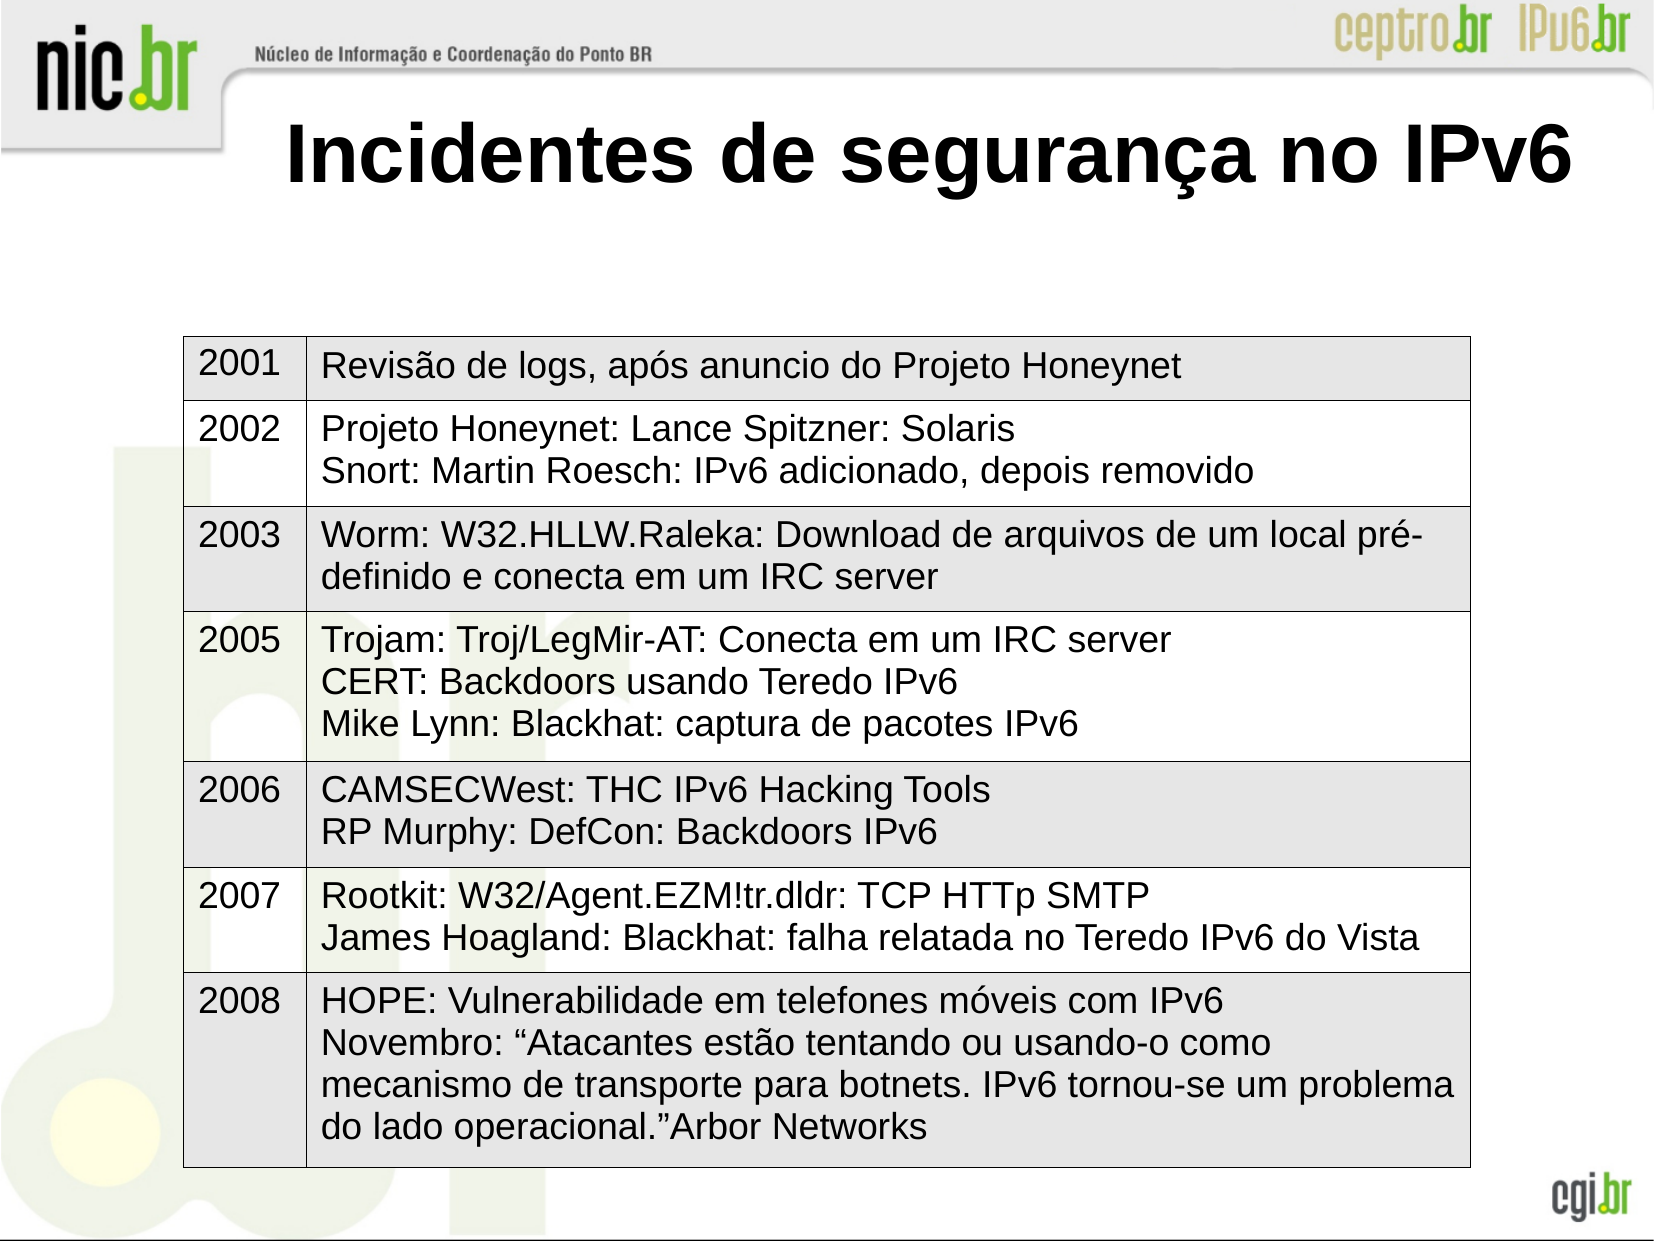

Incidentes de segurança no IPv6
| 2001 | Revisão de logs, após anuncio do Projeto Honeynet |
| --- | --- |
| 2002 | Projeto Honeynet: Lance Spitzner: Solaris Snort: Martin Roesch: IPv6 adicionado, depois removido |
| 2003 | Worm: W32.HLLW.Raleka: Download de arquivos de um local pré-definido e conecta em um IRC server |
| 2005 | Trojam: Troj/LegMir-AT: Conecta em um IRC server CERT: Backdoors usando Teredo IPv6 Mike Lynn: Blackhat: captura de pacotes IPv6 |
| 2006 | CAMSECWest: THC IPv6 Hacking Tools RP Murphy: DefCon: Backdoors IPv6 |
| 2007 | Rootkit: W32/Agent.EZM!tr.dldr: TCP HTTp SMTP James Hoagland: Blackhat: falha relatada no Teredo IPv6 do Vista |
| 2008 | HOPE: Vulnerabilidade em telefones móveis com IPv6 Novembro: “Atacantes estão tentando ou usando-o como mecanismo de transporte para botnets. IPv6 tornou-se um problema do lado operacional.”Arbor Networks |